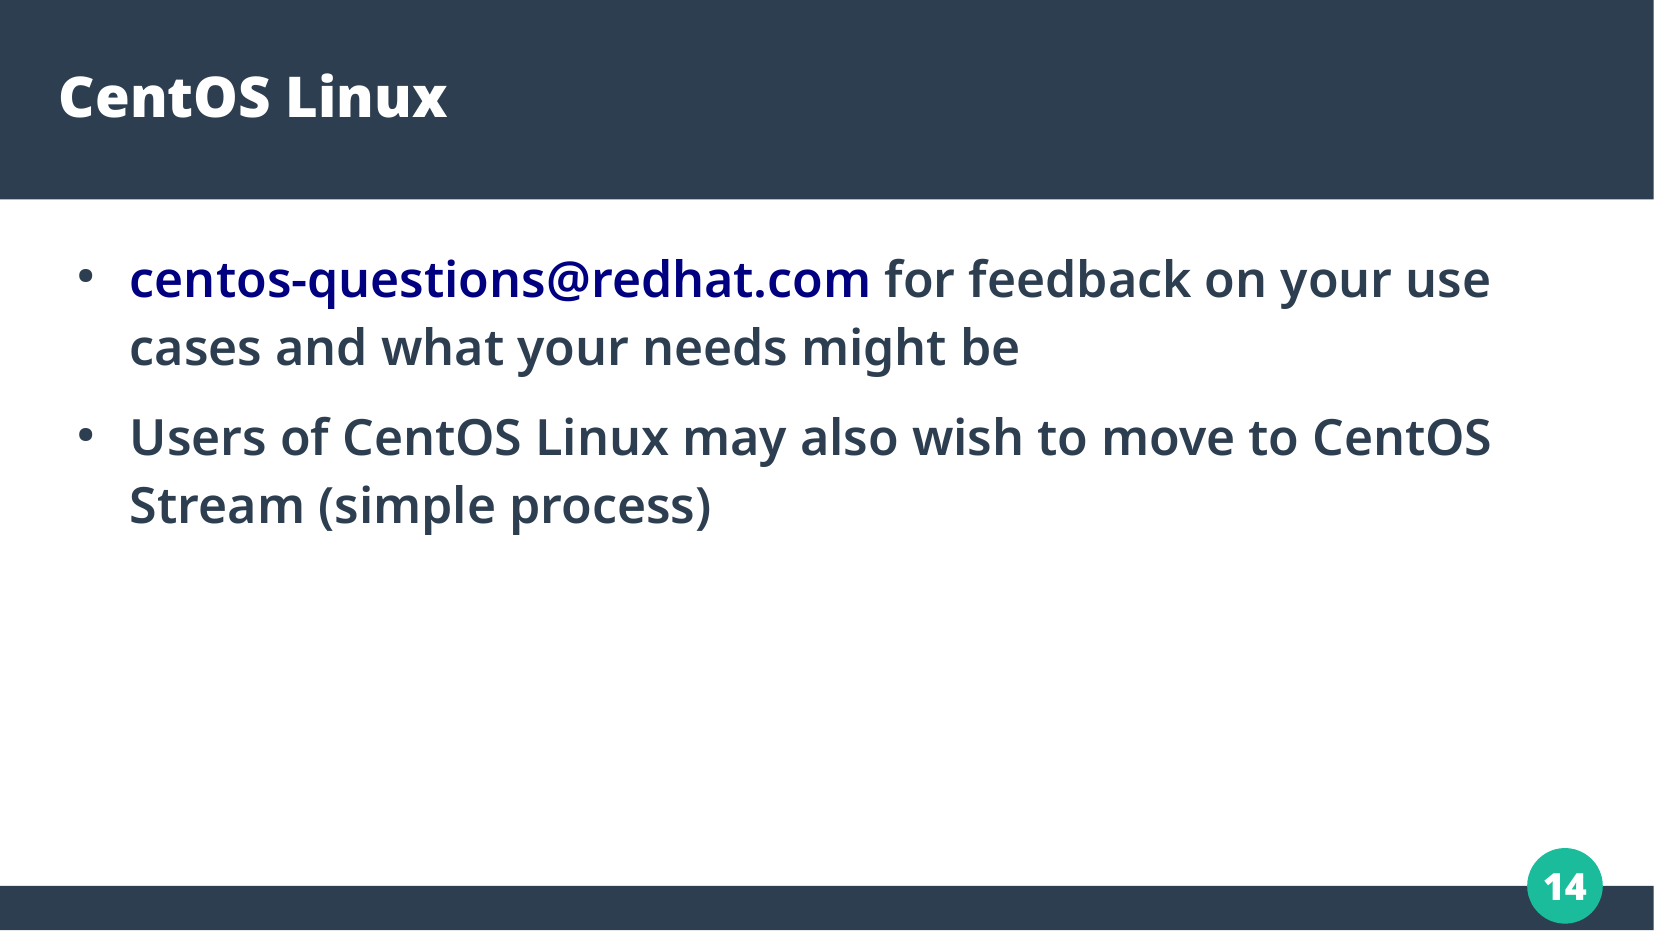

# CentOS Linux
centos-questions@redhat.com for feedback on your use cases and what your needs might be
Users of CentOS Linux may also wish to move to CentOS Stream (simple process)